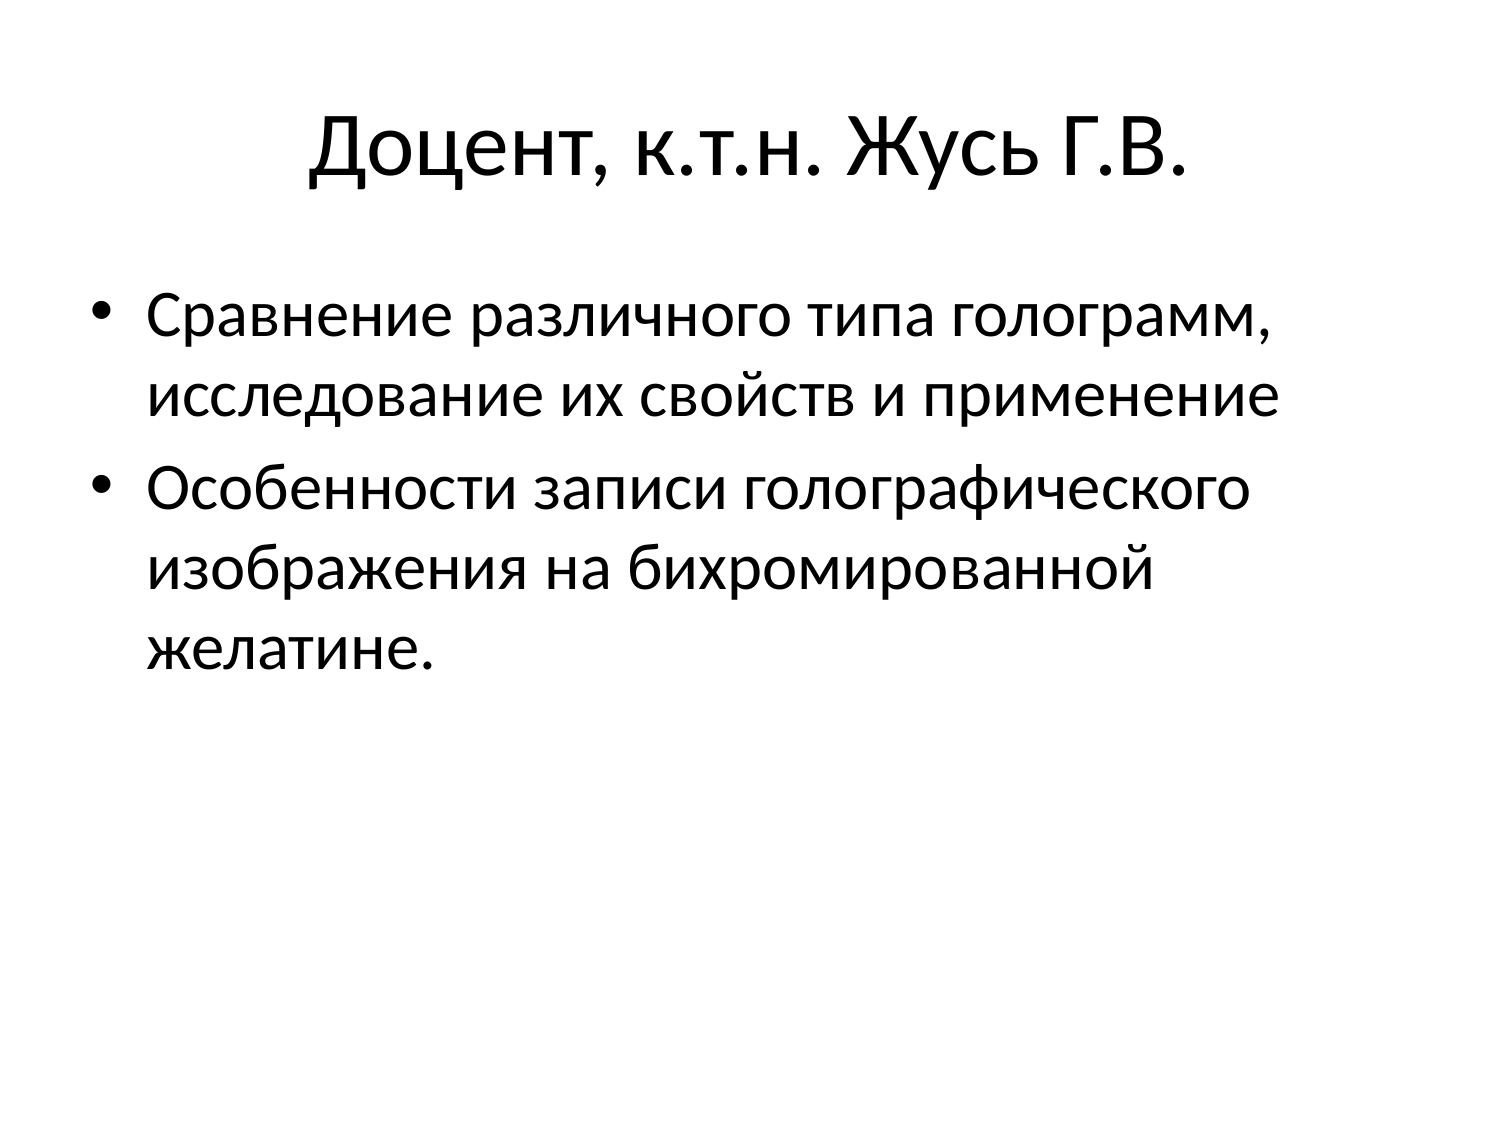

Доцент, к.т.н. Жусь Г.В.
Сравнение различного типа голограмм, исследование их свойств и применение
Особенности записи голографического изображения на бихромированной желатине.